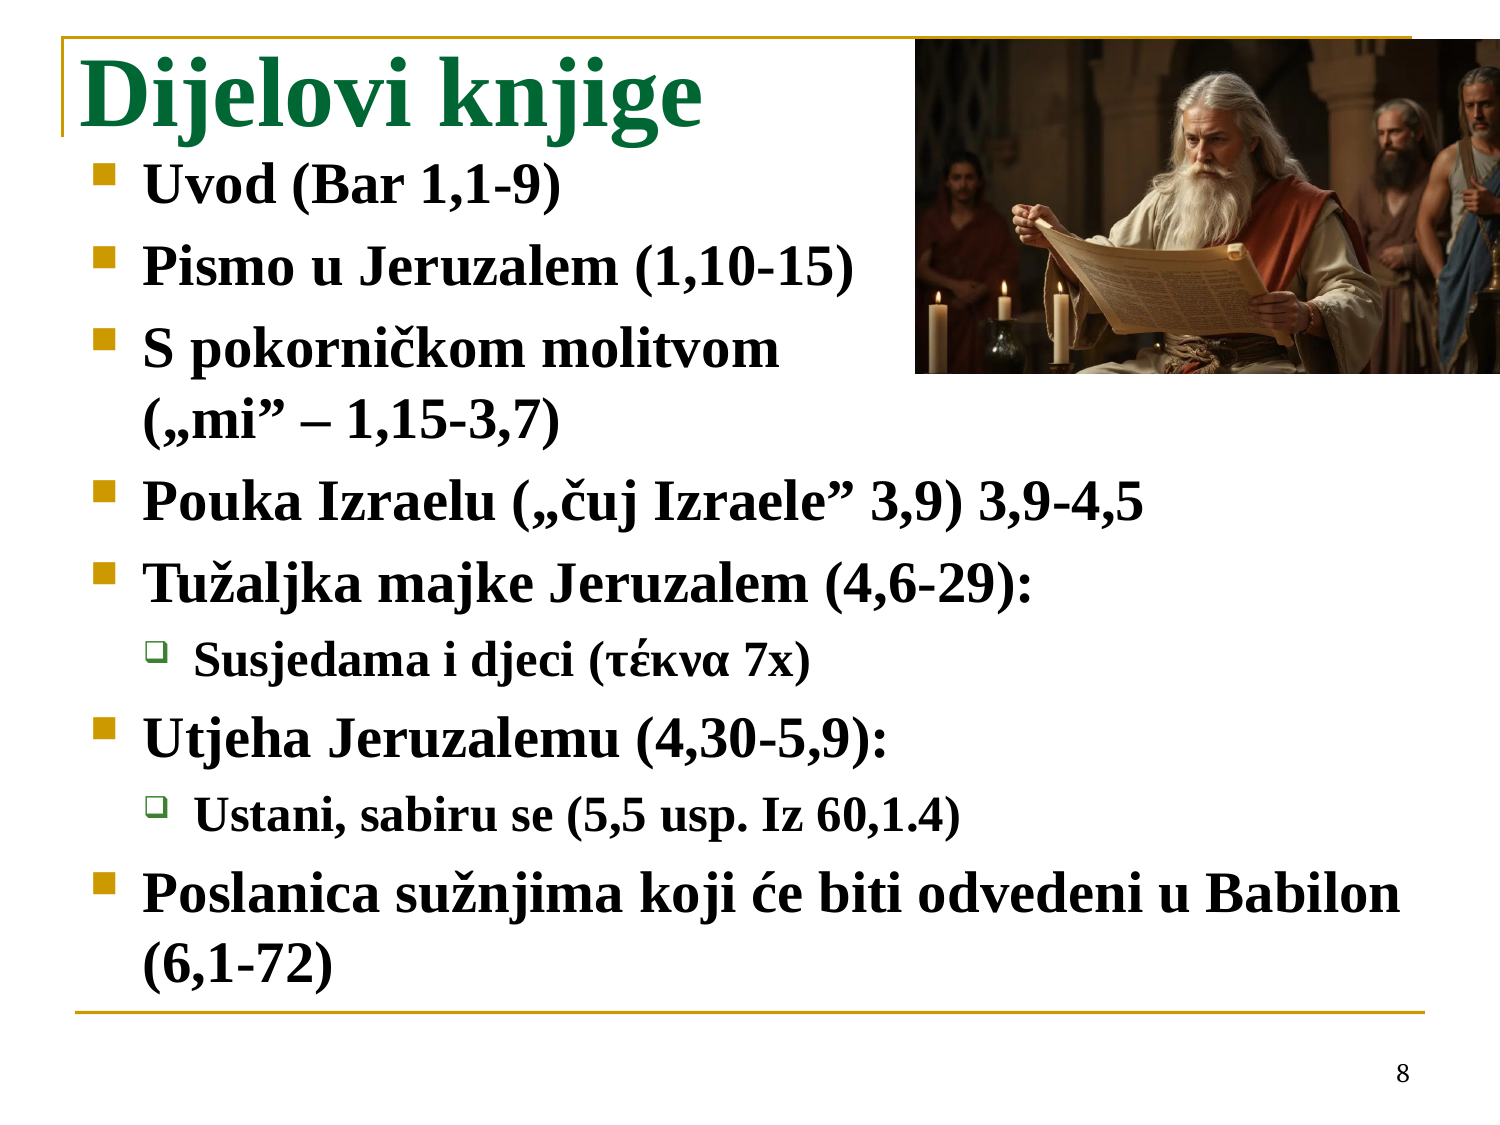

# Dijelovi knjige
Uvod (Bar 1,1-9)
Pismo u Jeruzalem (1,10-15)
S pokorničkom molitvom
(„mi” – 1,15-3,7)
Pouka Izraelu („čuj Izraele” 3,9) 3,9-4,5
Tužaljka majke Jeruzalem (4,6-29):
Susjedama i djeci (τέκνα 7x)
Utjeha Jeruzalemu (4,30-5,9):
Ustani, sabiru se (5,5 usp. Iz 60,1.4)
Poslanica sužnjima koji će biti odvedeni u Babilon (6,1-72)